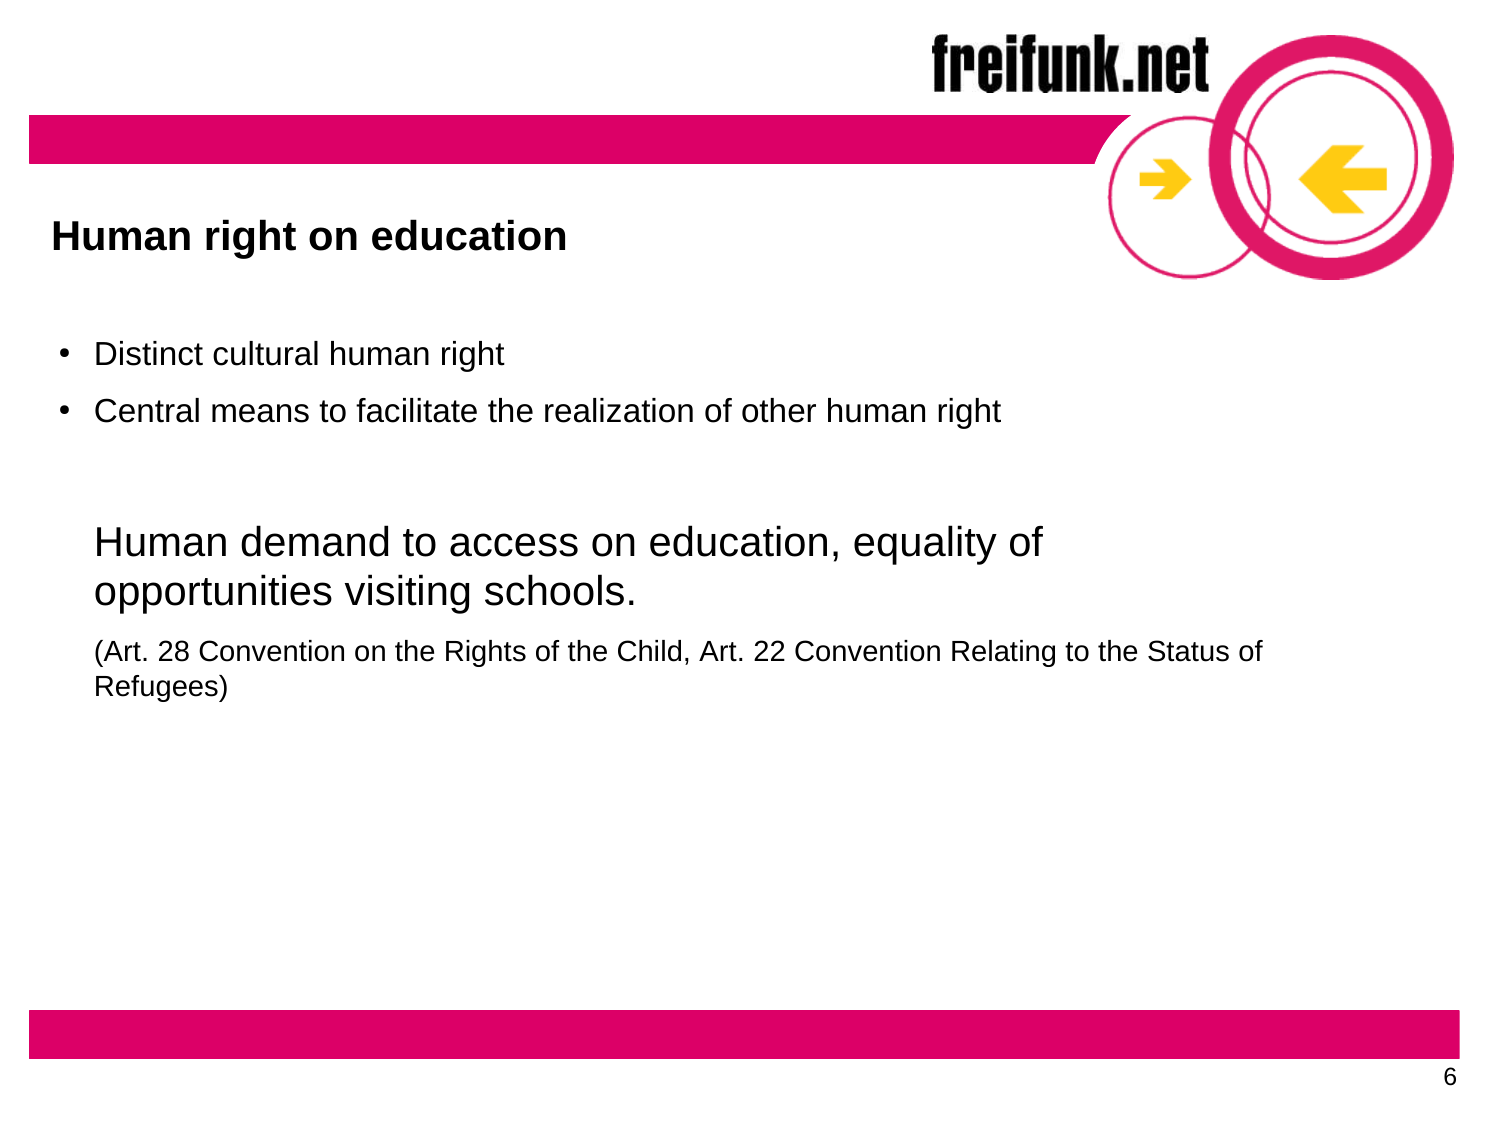

Human right on education
Distinct cultural human right
Central means to facilitate the realization of other human right
Human demand to access on education, equality of opportunities visiting schools.
(Art. 28 Convention on the Rights of the Child, Art. 22 Convention Relating to the Status of Refugees)
6